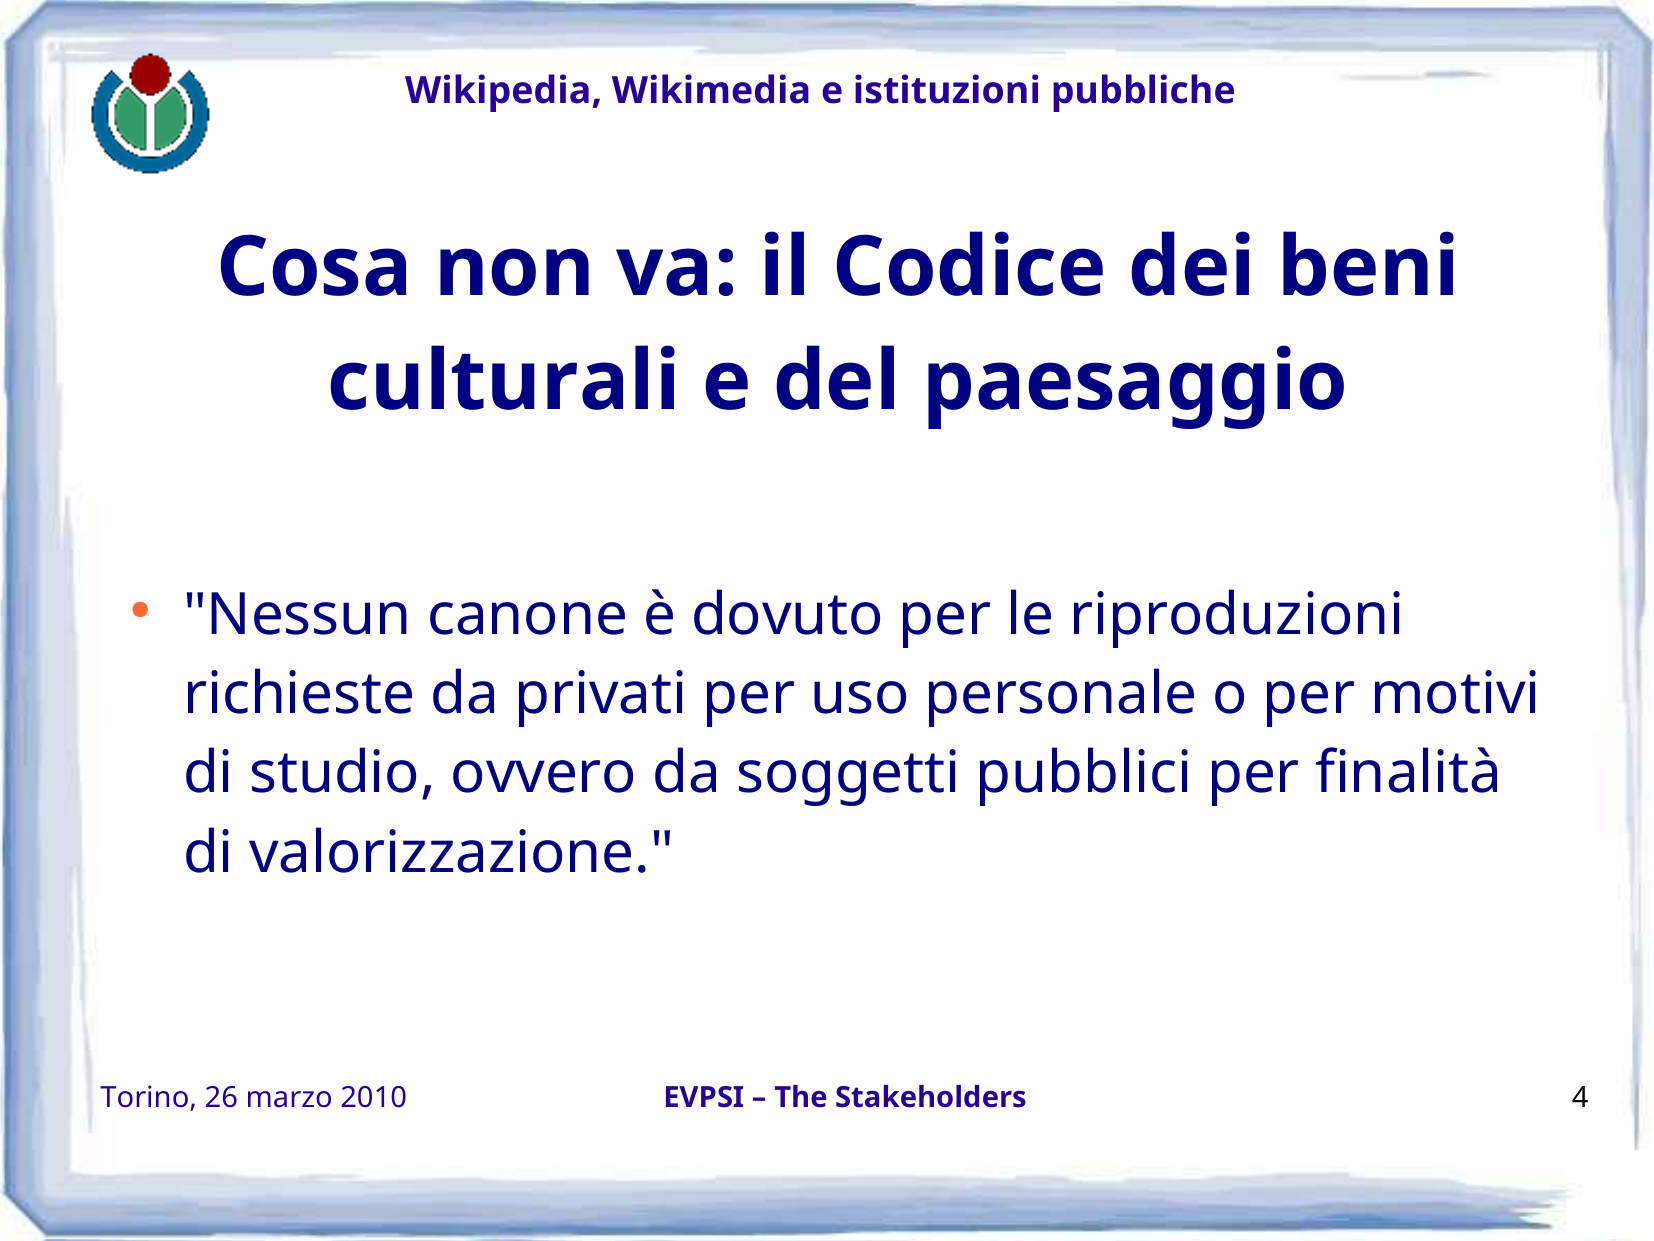

# Wikipedia, Wikimedia e istituzioni pubbliche
Cosa non va: il Codice dei beni culturali e del paesaggio
"Nessun canone è dovuto per le riproduzioni richieste da privati per uso personale o per motivi di studio, ovvero da soggetti pubblici per finalità di valorizzazione."
26 marzo 2010
EVPSI, Torino
4